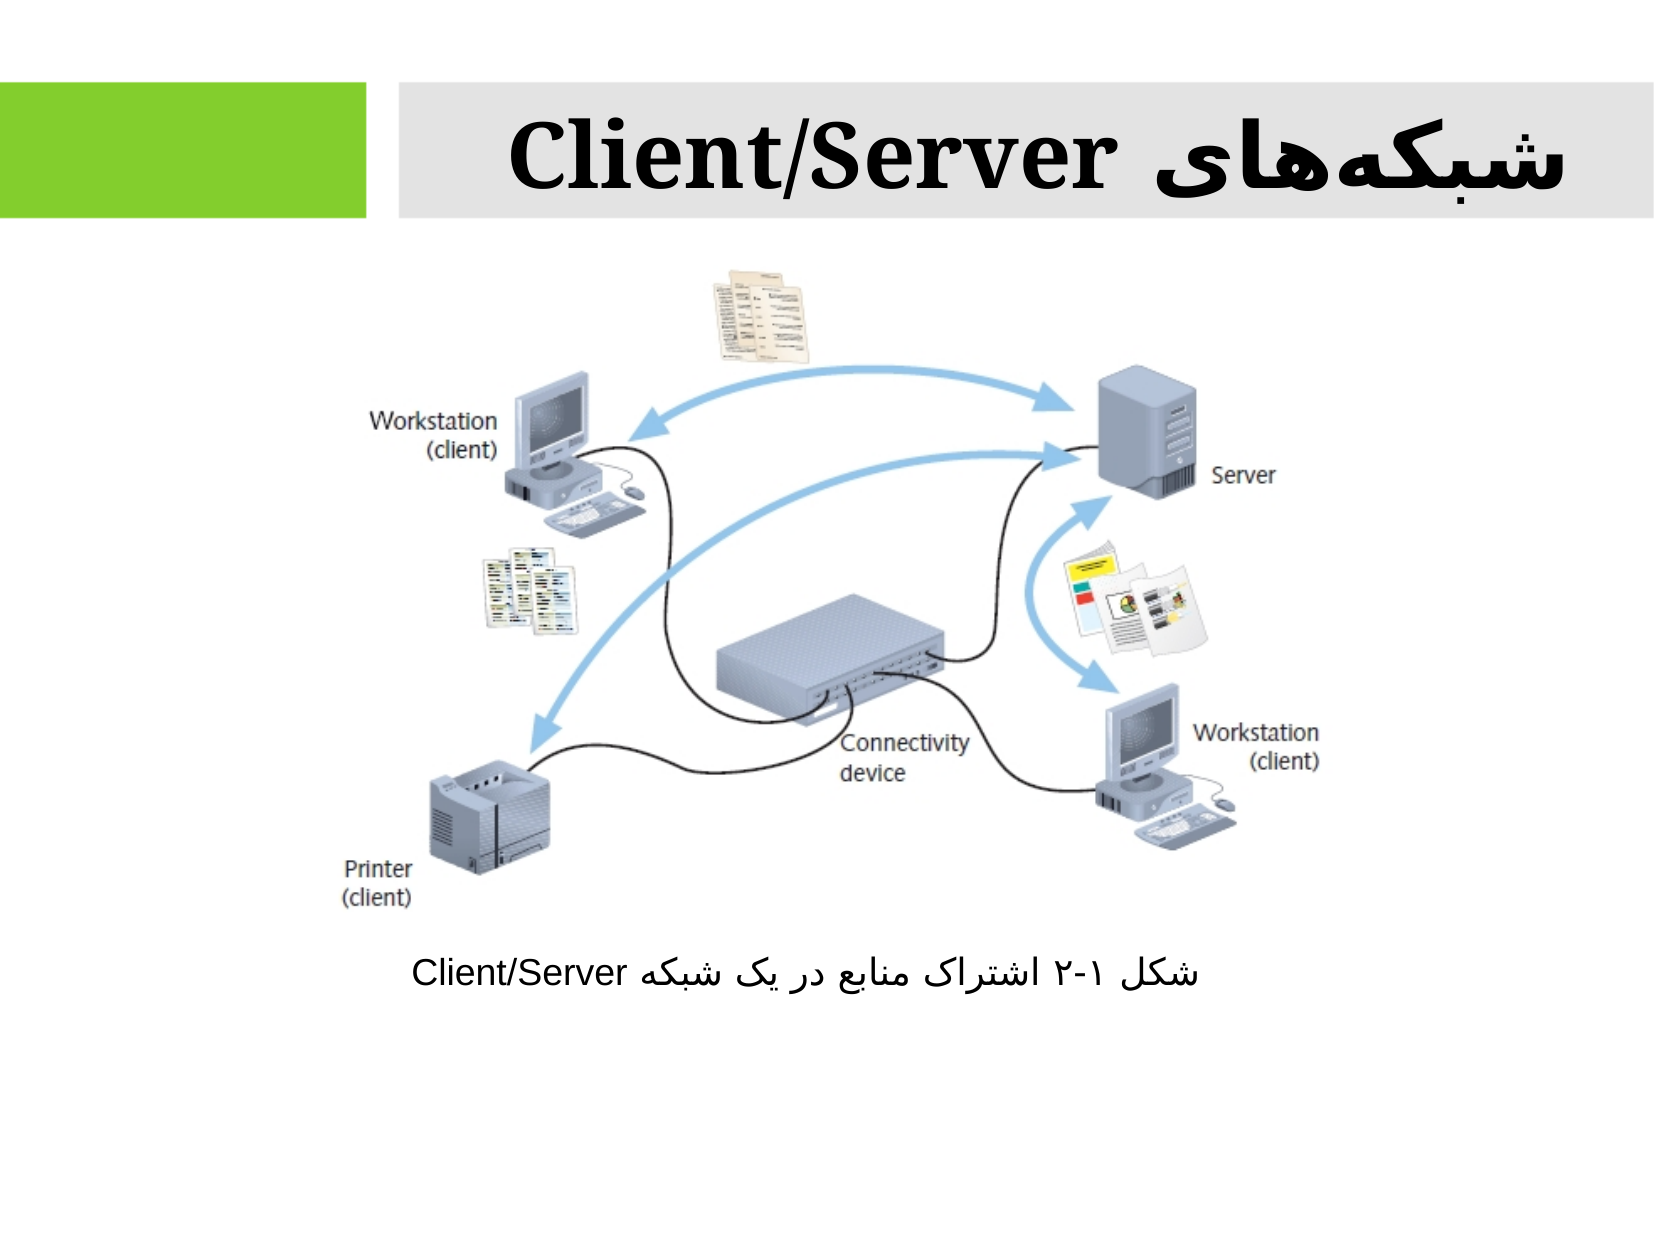

# شبکه‌های Client/Server
شکل ۱-۲ اشتراک منابع در یک شبکه Client/Server